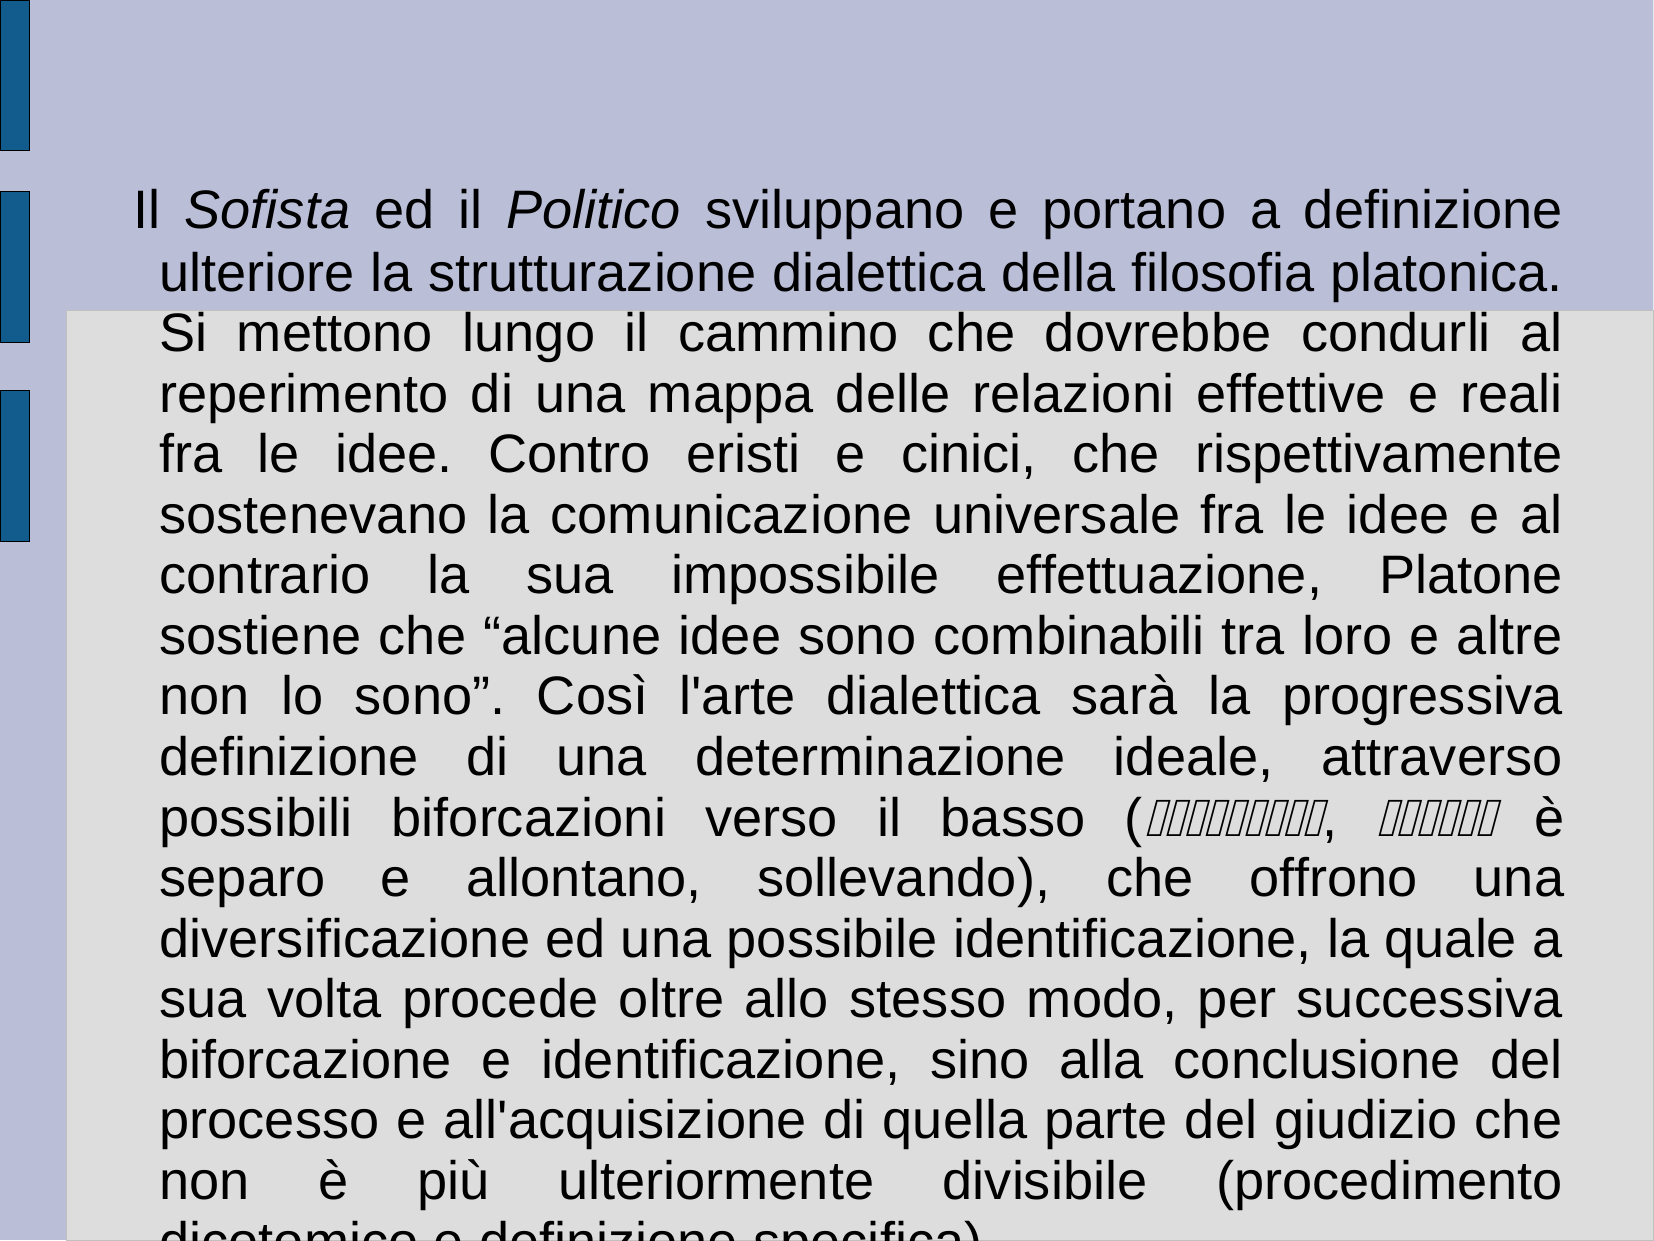

#
 Il Sofista ed il Politico sviluppano e portano a definizione ulteriore la strutturazione dialettica della filosofia platonica. Si mettono lungo il cammino che dovrebbe condurli al reperimento di una mappa delle relazioni effettive e reali fra le idee. Contro eristi e cinici, che rispettivamente sostenevano la comunicazione universale fra le idee e al contrario la sua impossibile effettuazione, Platone sostiene che “alcune idee sono combinabili tra loro e altre non lo sono”. Così l'arte dialettica sarà la progressiva definizione di una determinazione ideale, attraverso possibili biforcazioni verso il basso (,  è separo e allontano, sollevando), che offrono una diversificazione ed una possibile identificazione, la quale a sua volta procede oltre allo stesso modo, per successiva biforcazione e identificazione, sino alla conclusione del processo e all'acquisizione di quella parte del giudizio che non è più ulteriormente divisibile (procedimento dicotomico e definizione specifica).